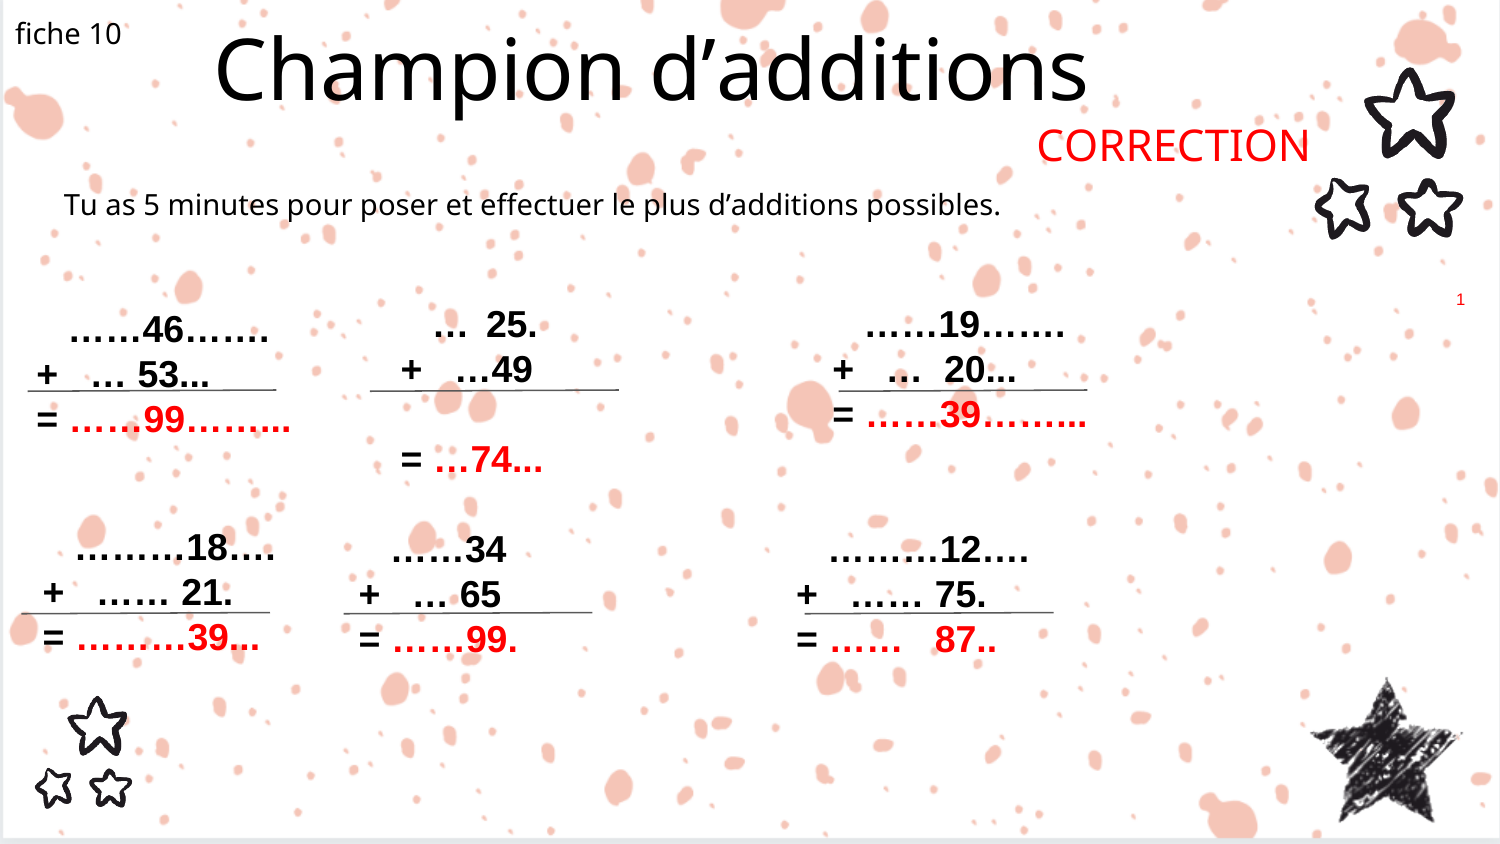

fiche 10
Champion d’additions
CORRECTION
Tu as 5 minutes pour poser et effectuer le plus d’additions possibles.
1
 …	 25.
+ …49
= …74...
 ……19…….
+ … 20...
= ……39……...
 ……46…….
+ … 53...
= ……99……...
 ………18….
+ …… 21.
= ………39...
 ……34
+ … 65
= ……99.
 ………12….
+ …… 75.
= …… 87..